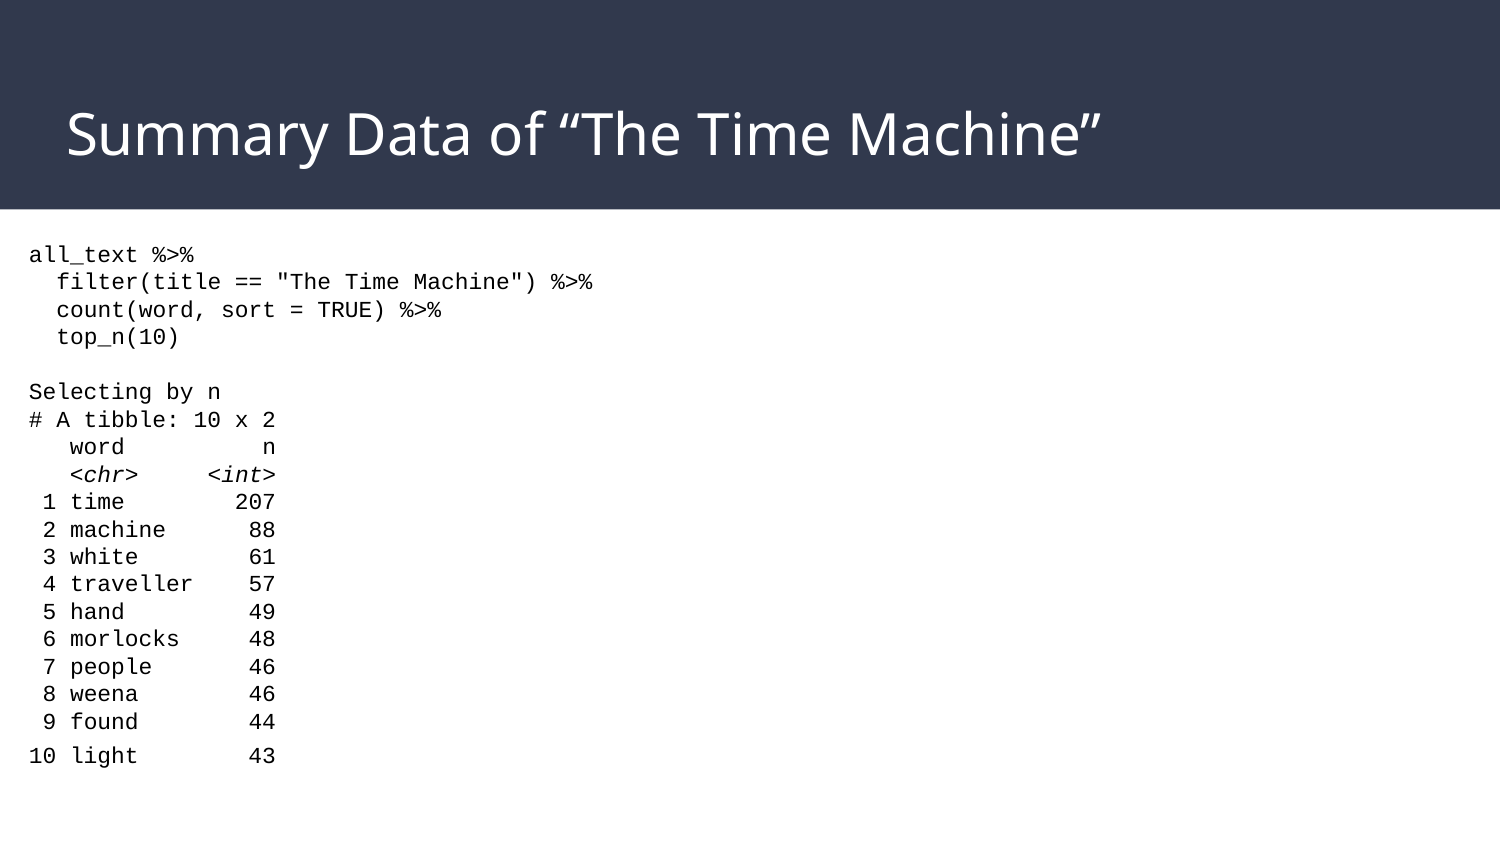

# Summary Data of “The Time Machine”
all_text %>%
 filter(title == "The Time Machine") %>%
 count(word, sort = TRUE) %>%
 top_n(10)
Selecting by n
# A tibble: 10 x 2
 word n
 <chr> <int>
 1 time 207
 2 machine 88
 3 white 61
 4 traveller 57
 5 hand 49
 6 morlocks 48
 7 people 46
 8 weena 46
 9 found 44
10 light 43